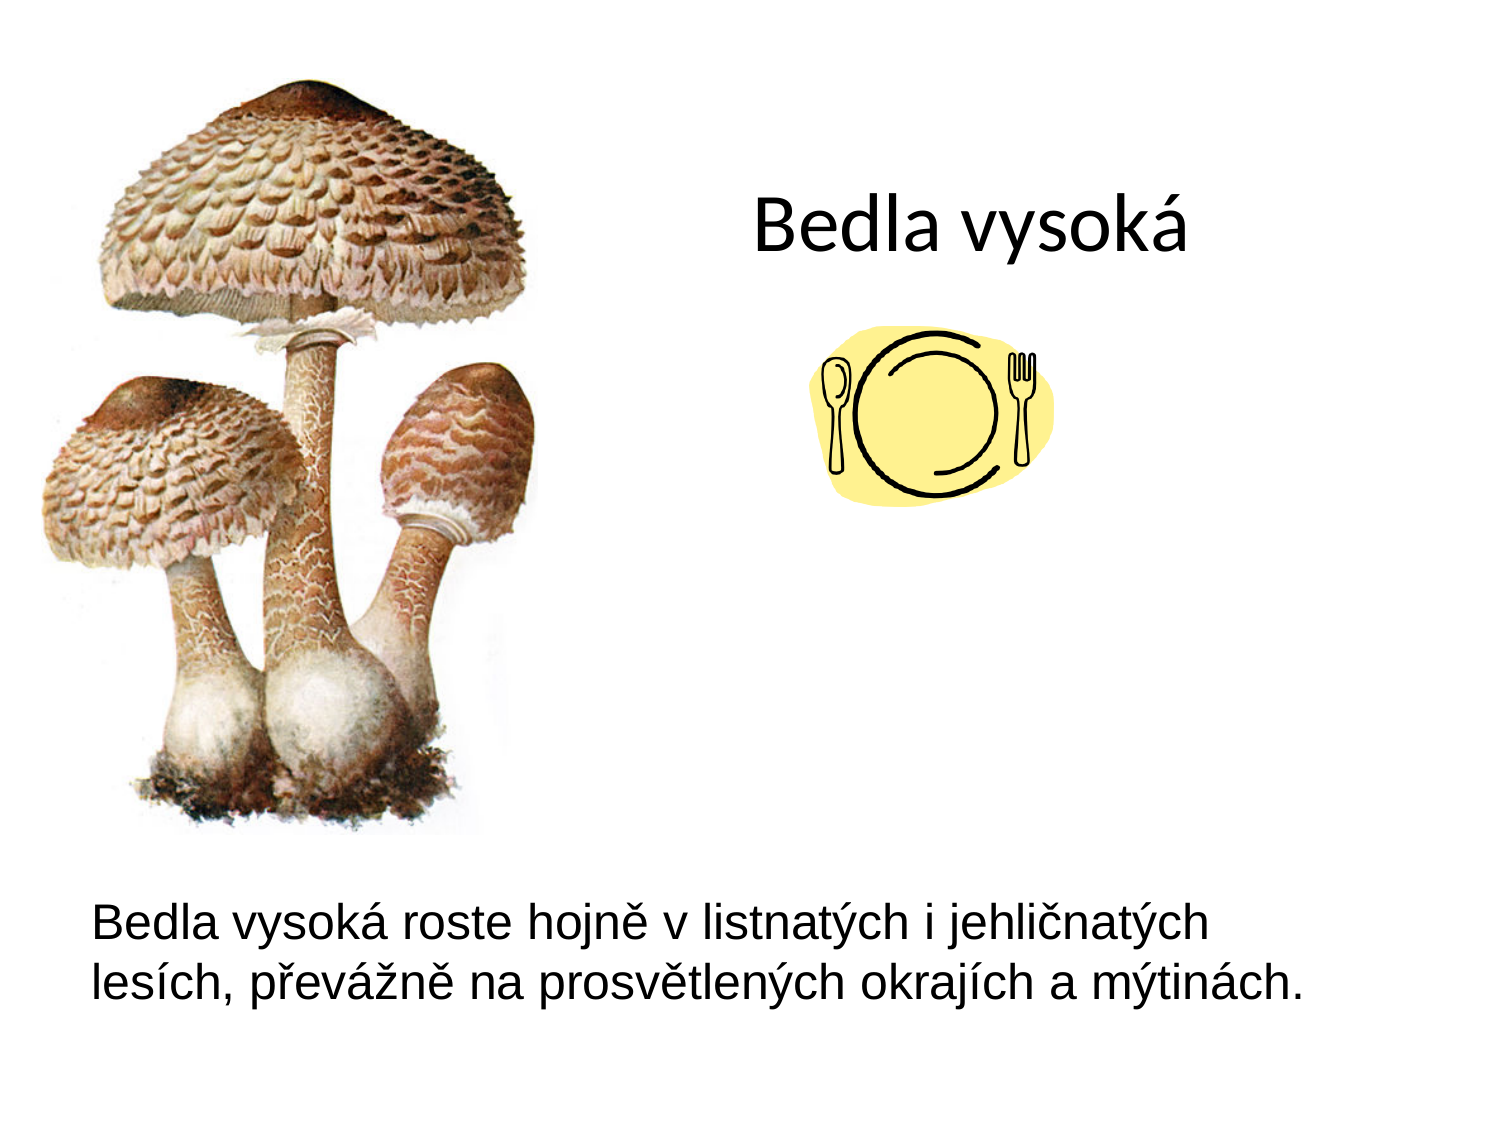

Bedla vysoká
Bedla vysoká roste hojně v listnatých i jehličnatých lesích, převážně na prosvětlených okrajích a mýtinách.